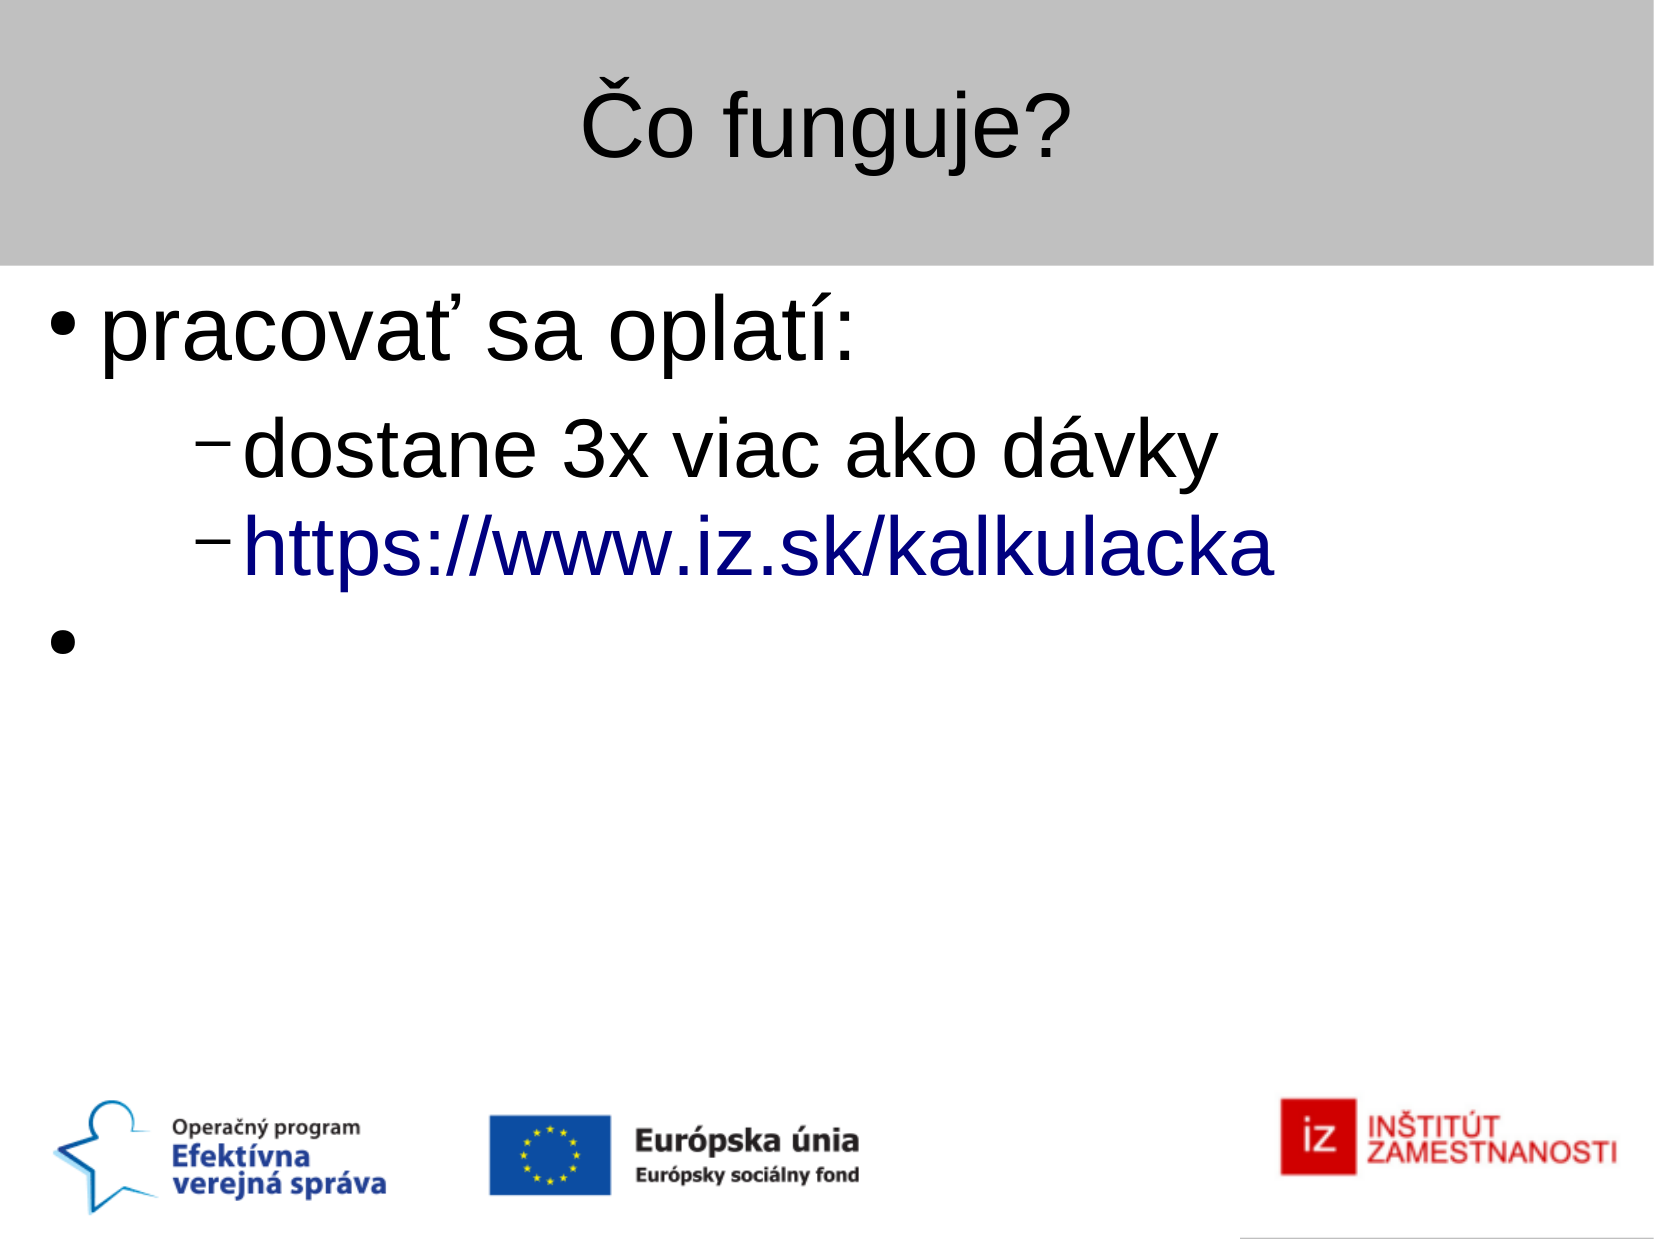

# Čo funguje?
pracovať sa oplatí:
dostane 3x viac ako dávky
https://www.iz.sk/kalkulacka